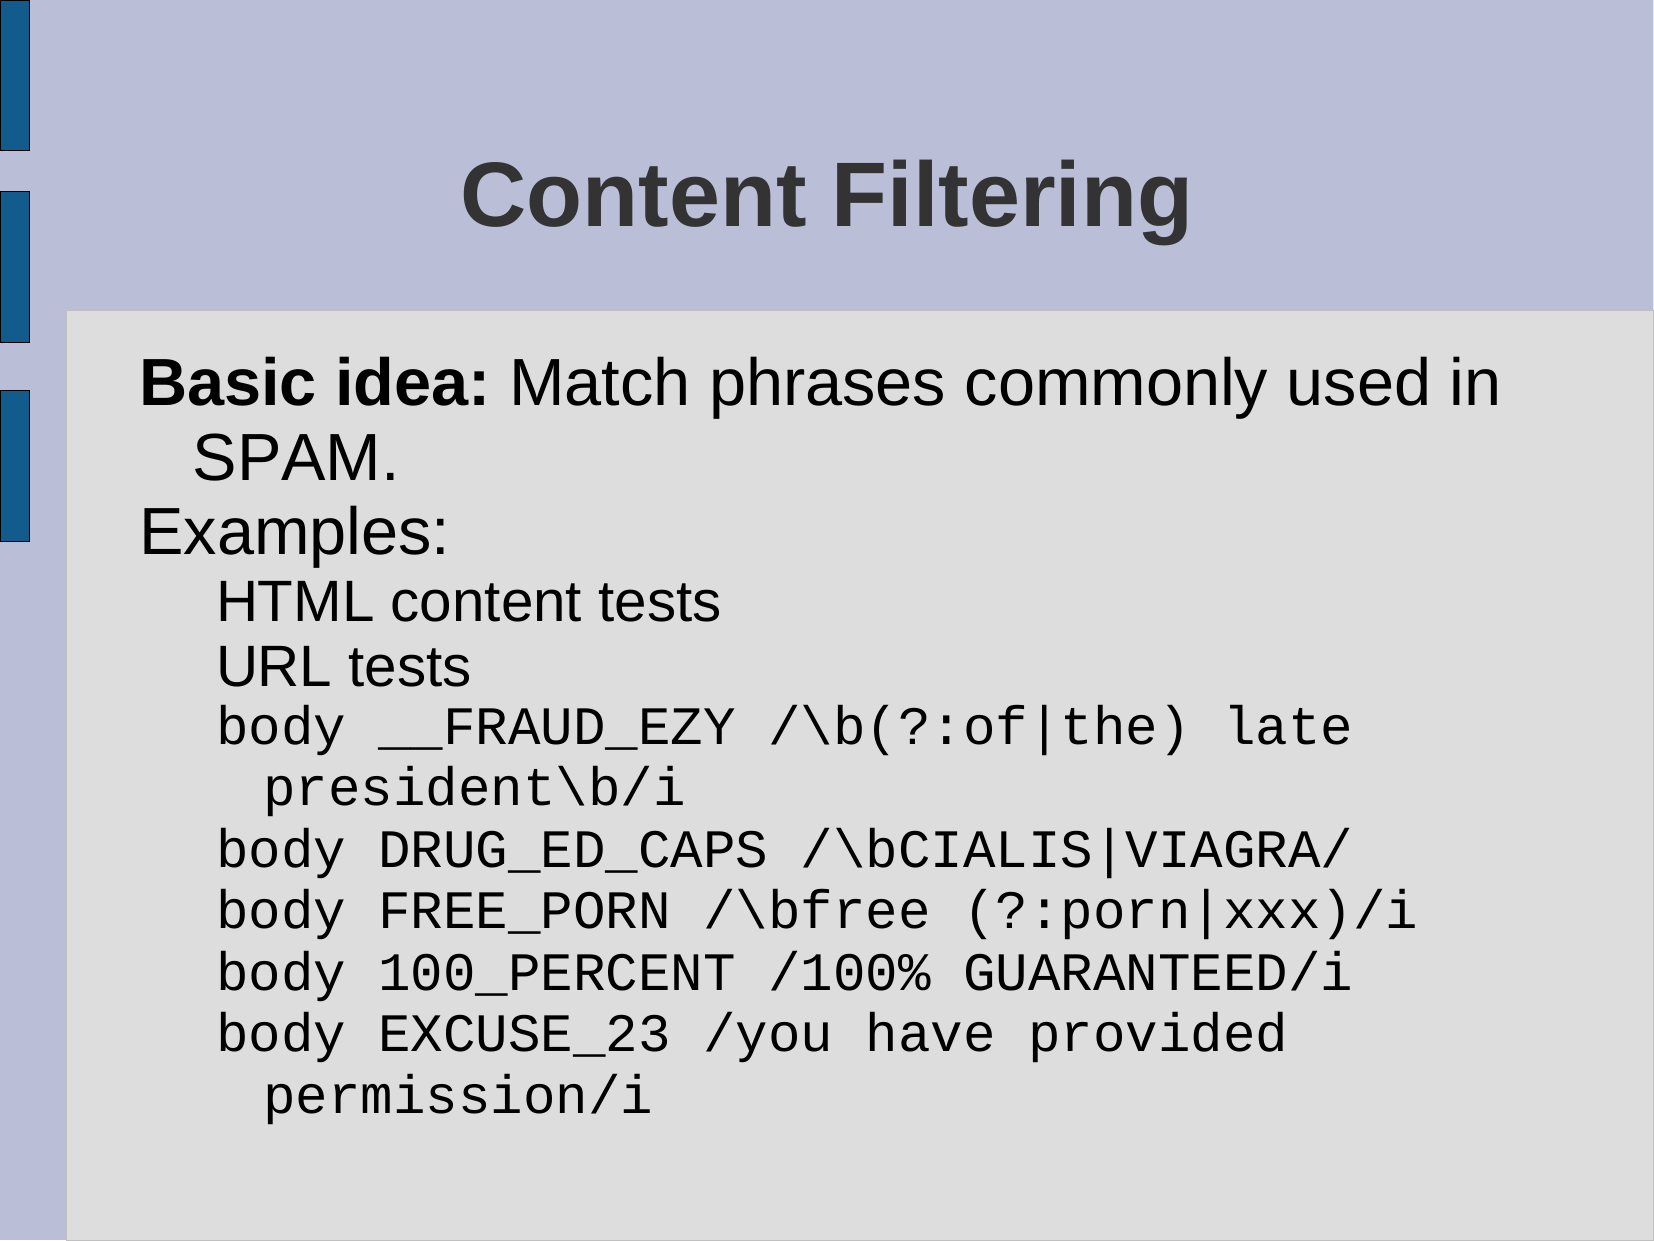

# Content Filtering
Basic idea: Match phrases commonly used in SPAM.
Examples:
HTML content tests
URL tests
body __FRAUD_EZY /\b(?:of|the) late president\b/i
body DRUG_ED_CAPS /\bCIALIS|VIAGRA/
body FREE_PORN /\bfree (?:porn|xxx)/i
body 100_PERCENT /100% GUARANTEED/i
body EXCUSE_23 /you have provided permission/i